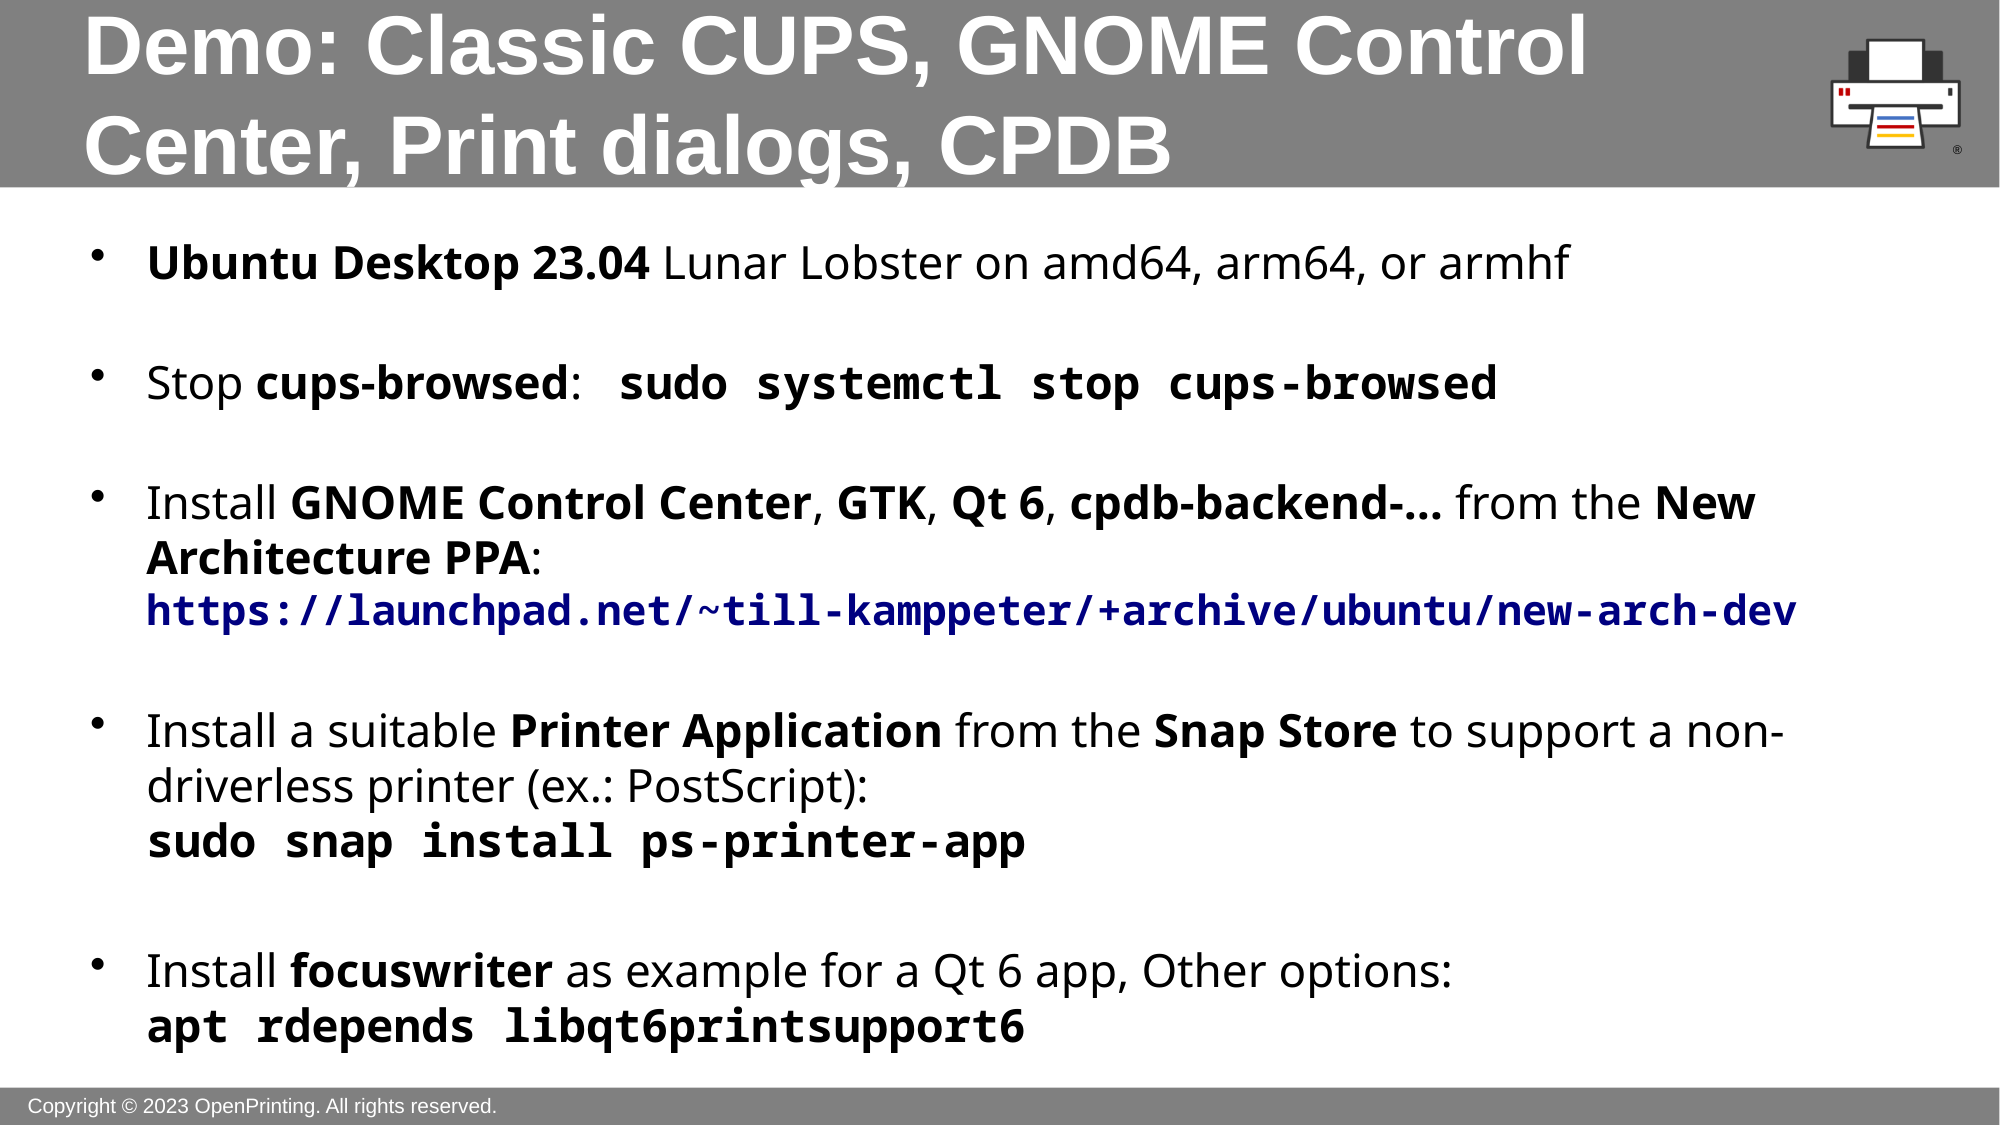

Demo: Classic CUPS, GNOME Control Center, Print dialogs, CPDB
# Ubuntu Desktop 23.04 Lunar Lobster on amd64, arm64, or armhf
Stop cups-browsed: sudo systemctl stop cups-browsed
Install GNOME Control Center, GTK, Qt 6, cpdb-backend-… from the New Architecture PPA:
https://launchpad.net/~till-kamppeter/+archive/ubuntu/new-arch-dev
Install a suitable Printer Application from the Snap Store to support a non-driverless printer (ex.: PostScript):
sudo snap install ps-printer-app
Install focuswriter as example for a Qt 6 app, Other options:
apt rdepends libqt6printsupport6